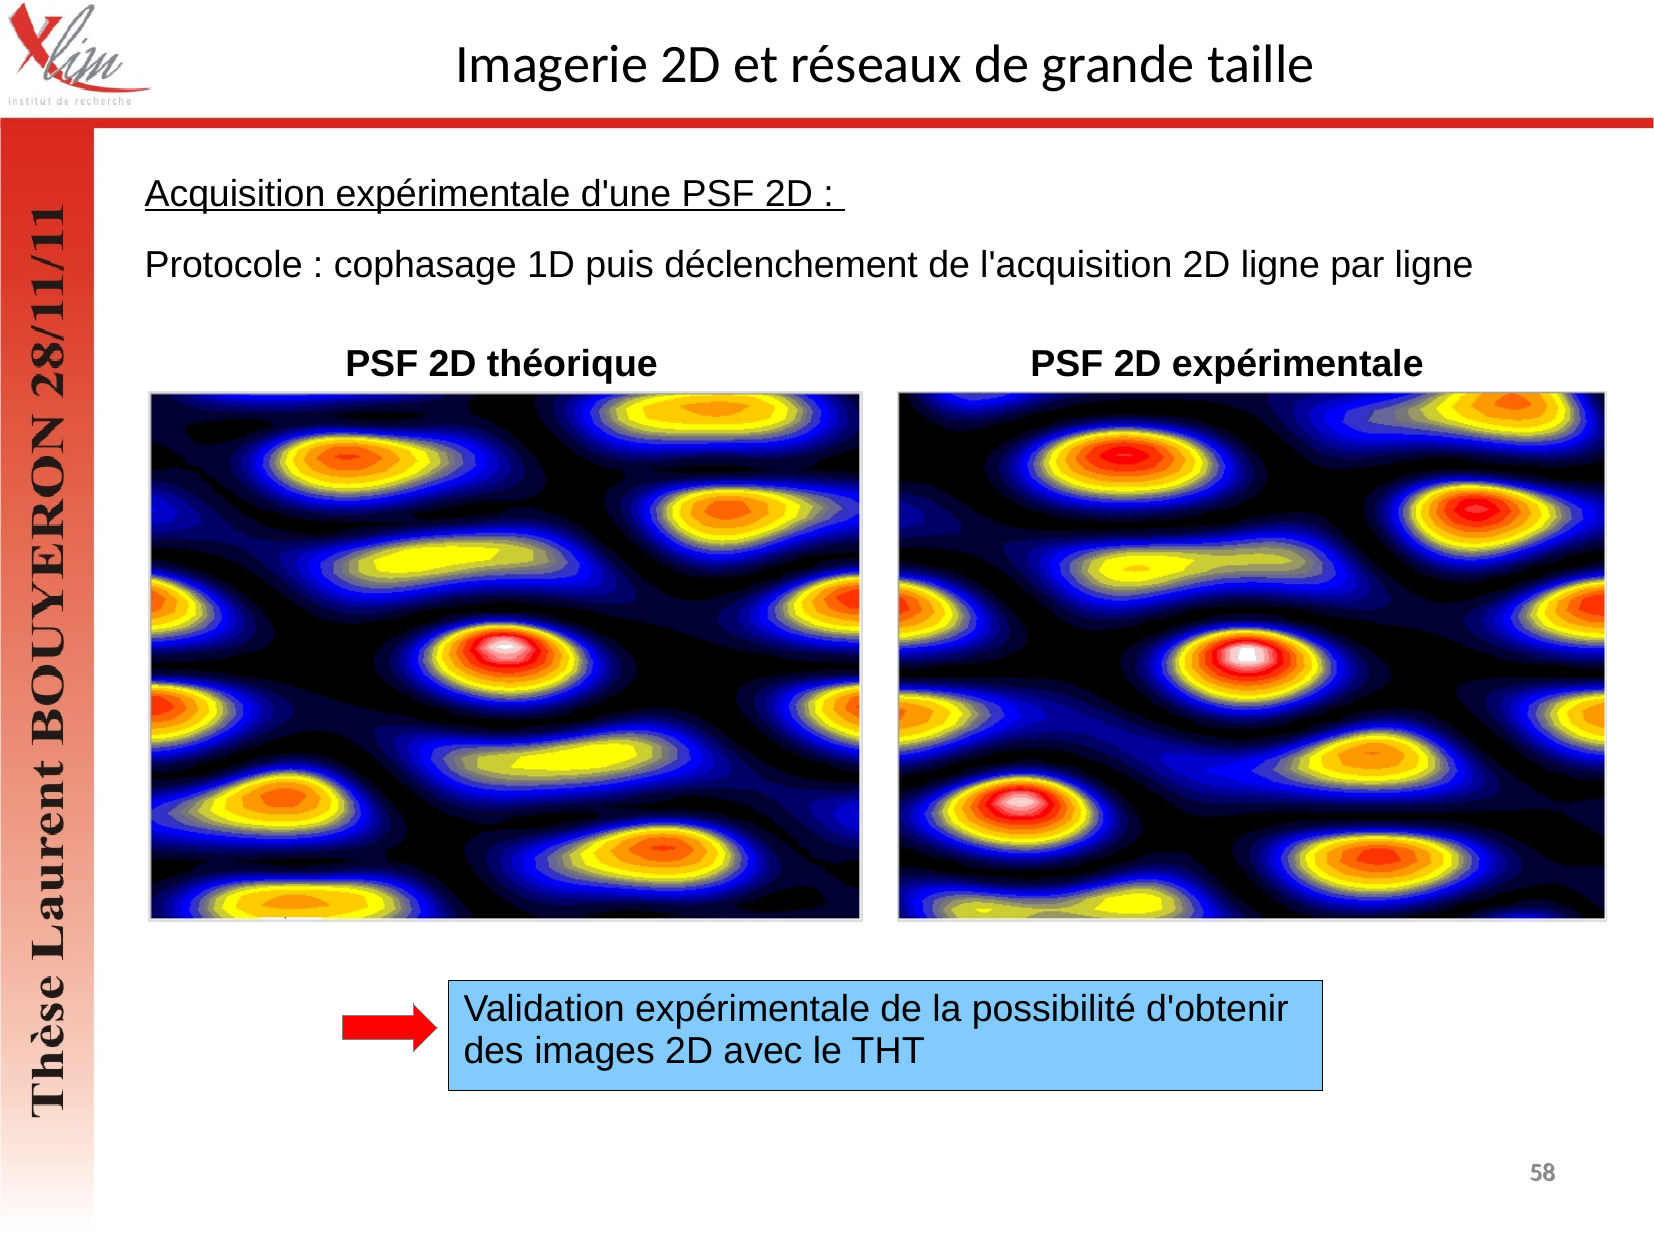

Imagerie 2D et réseaux de grande taille
Acquisition expérimentale d'une PSF 2D :
Protocole : cophasage 1D puis déclenchement de l'acquisition 2D ligne par ligne
PSF 2D théorique
PSF 2D expérimentale
Validation expérimentale de la possibilité d'obtenir des images 2D avec le THT
58